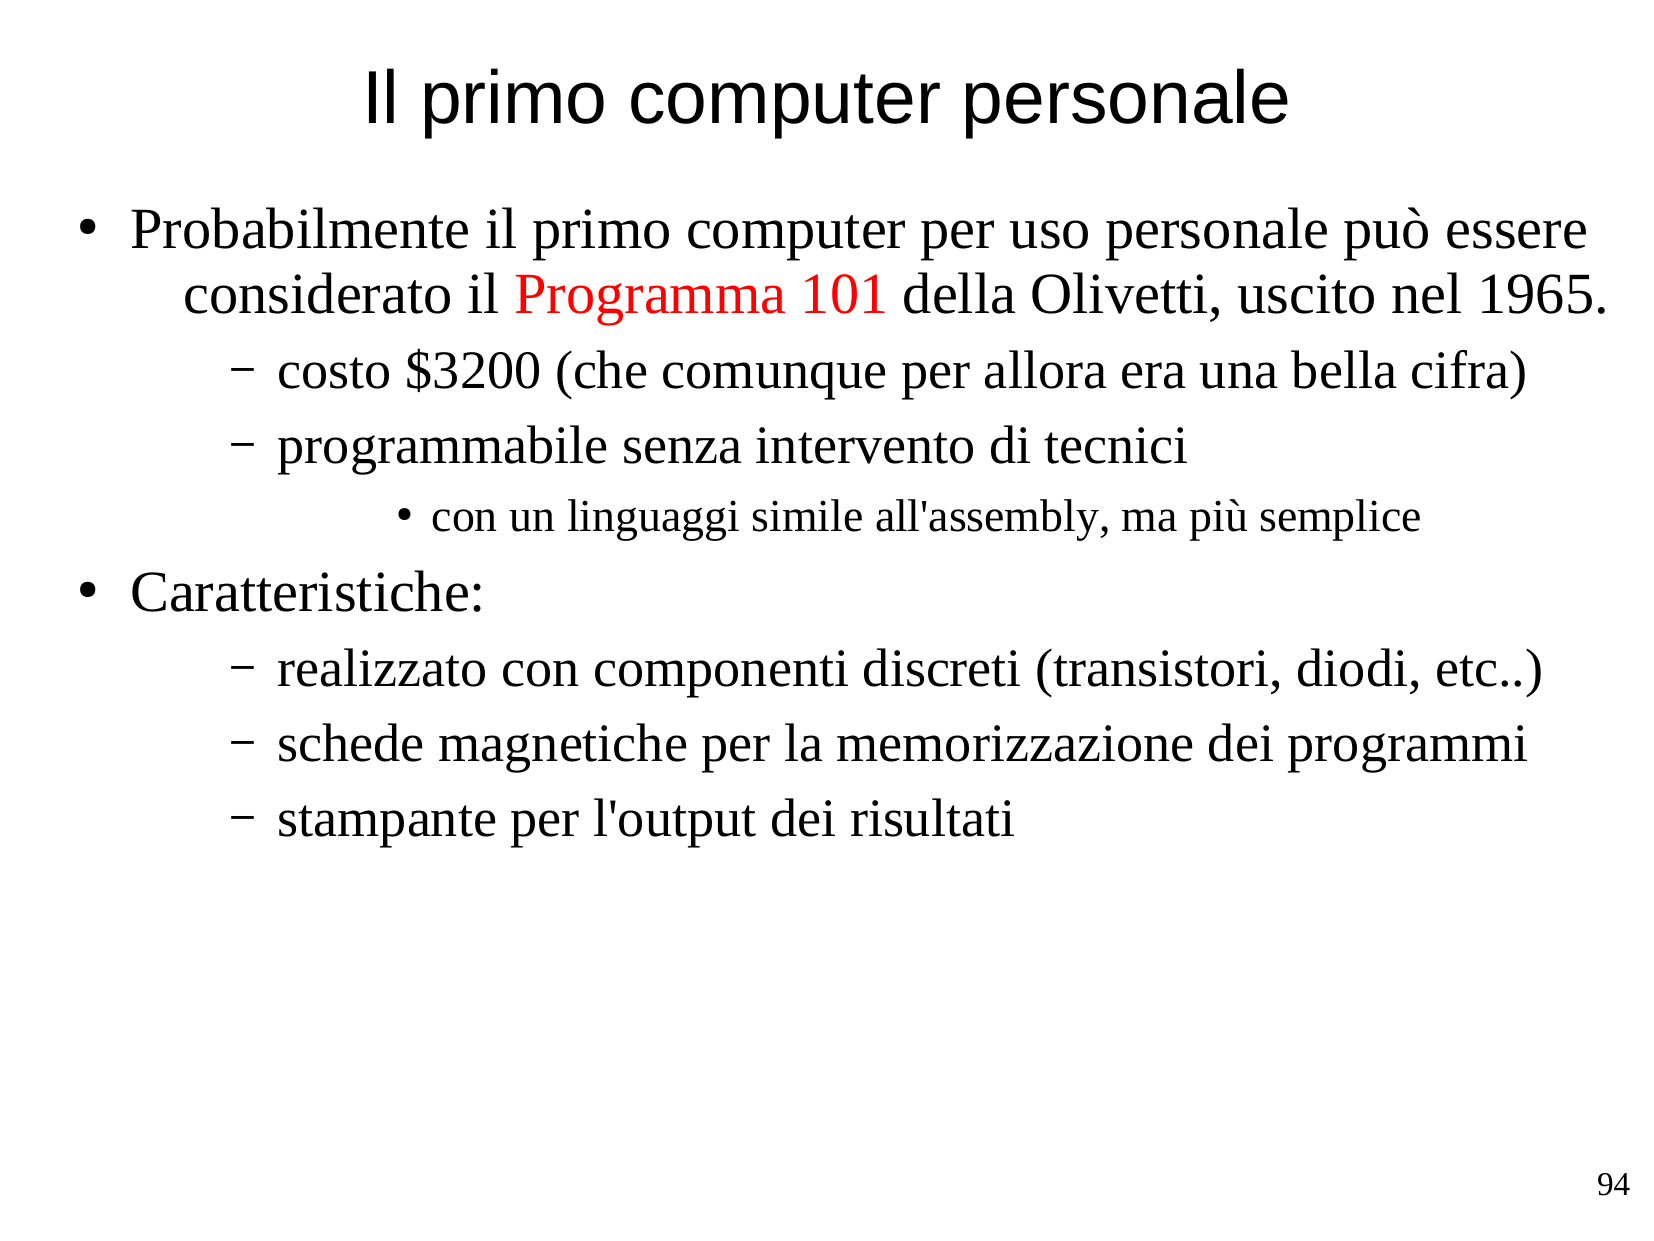

# Il primo computer personale
Probabilmente il primo computer per uso personale può essere considerato il Programma 101 della Olivetti, uscito nel 1965.
costo $3200 (che comunque per allora era una bella cifra)
programmabile senza intervento di tecnici
con un linguaggi simile all'assembly, ma più semplice
Caratteristiche:
realizzato con componenti discreti (transistori, diodi, etc..)
schede magnetiche per la memorizzazione dei programmi
stampante per l'output dei risultati